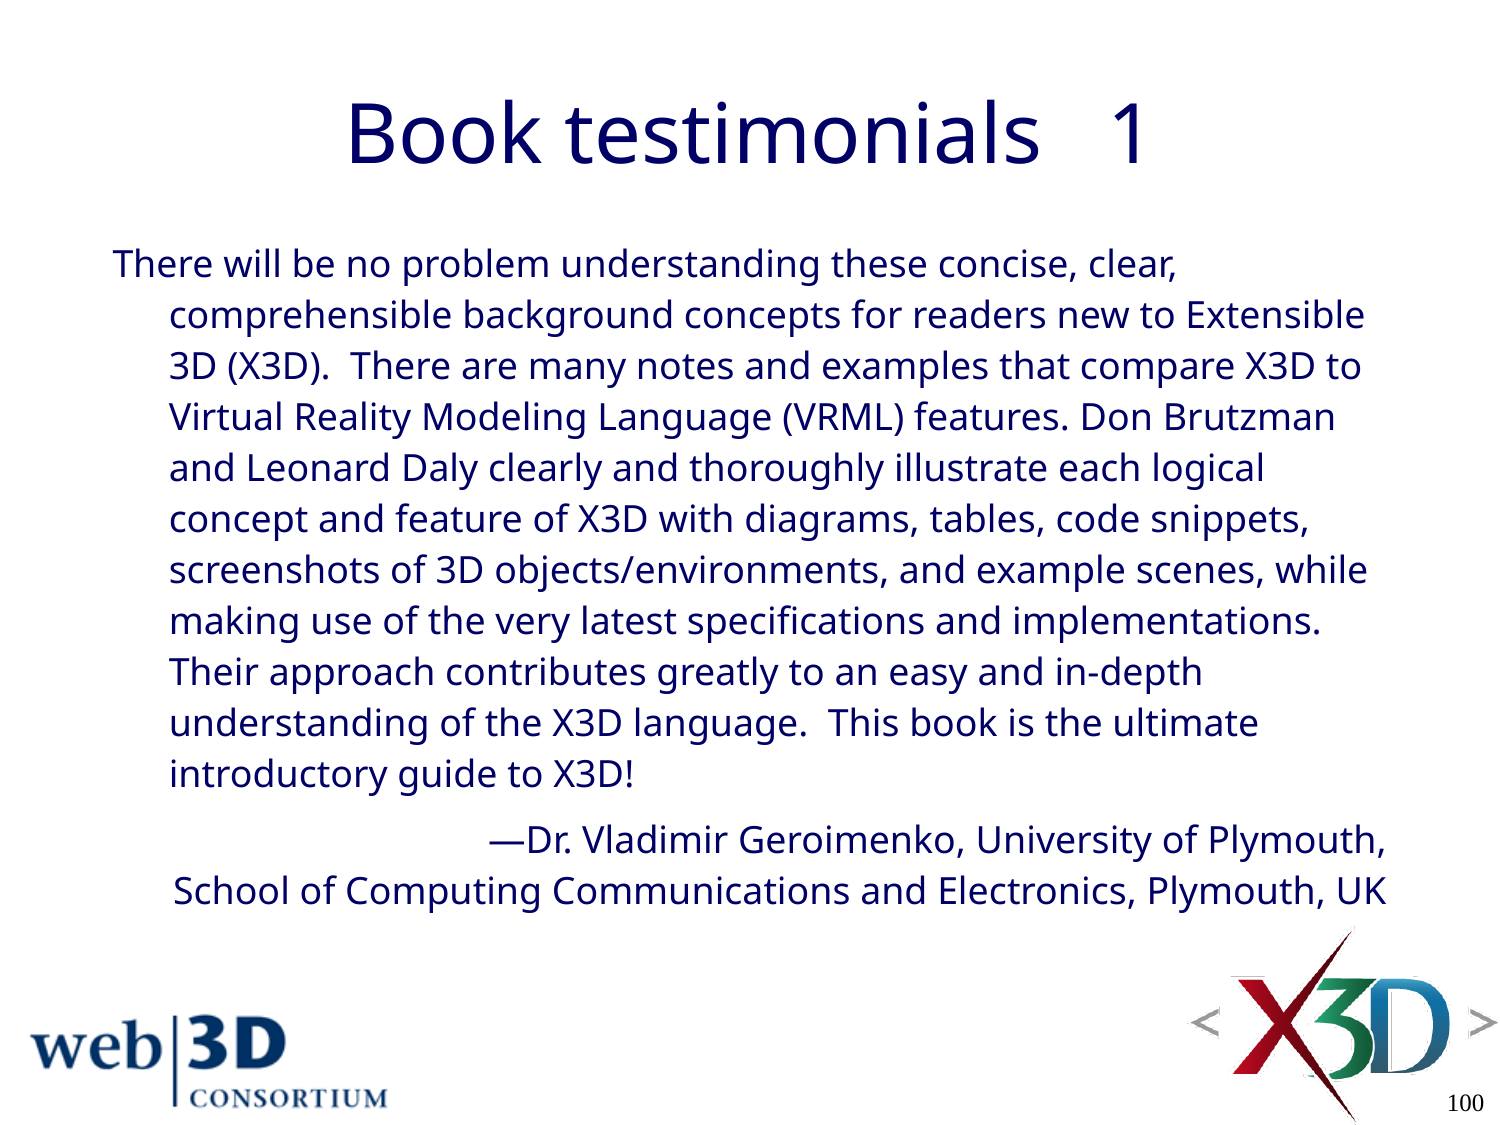

# Book testimonials 1
There will be no problem understanding these concise, clear, comprehensible background concepts for readers new to Extensible 3D (X3D). There are many notes and examples that compare X3D to Virtual Reality Modeling Language (VRML) features. Don Brutzman and Leonard Daly clearly and thoroughly illustrate each logical concept and feature of X3D with diagrams, tables, code snippets, screenshots of 3D objects/environments, and example scenes, while making use of the very latest specifications and implementations. Their approach contributes greatly to an easy and in-depth understanding of the X3D language. This book is the ultimate introductory guide to X3D!
—Dr. Vladimir Geroimenko, University of Plymouth,
School of Computing Communications and Electronics, Plymouth, UK